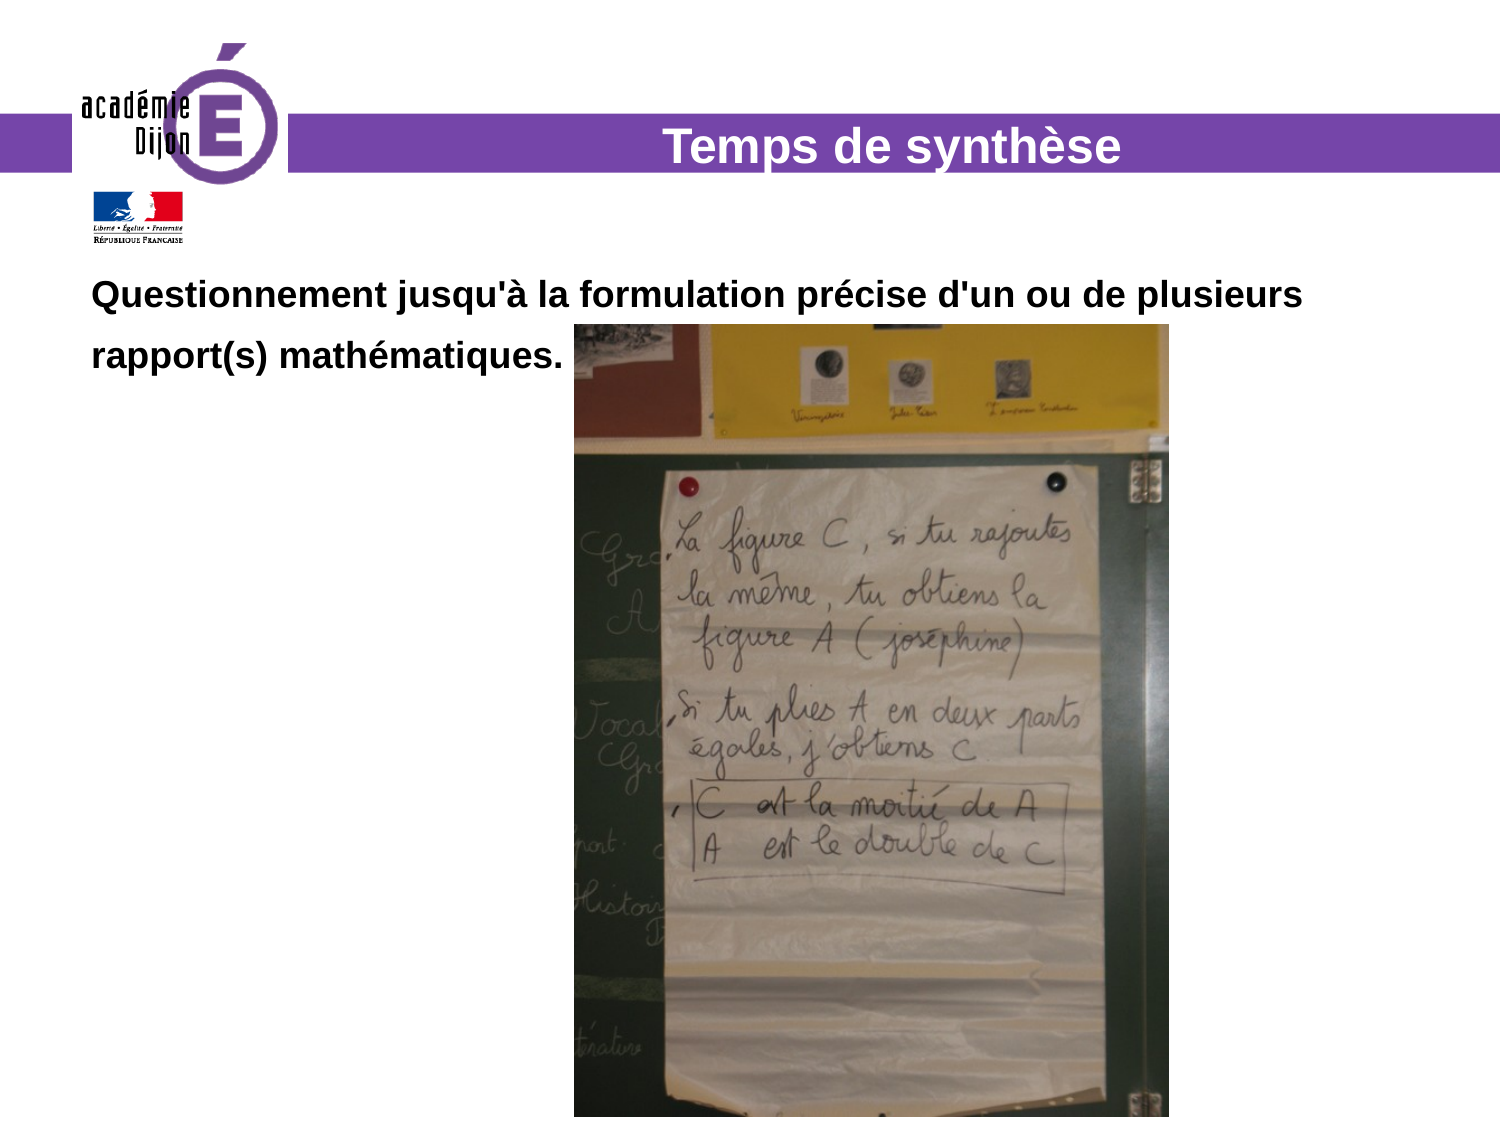

# Temps de synthèse
Questionnement jusqu'à la formulation précise d'un ou de plusieurs
rapport(s) mathématiques.